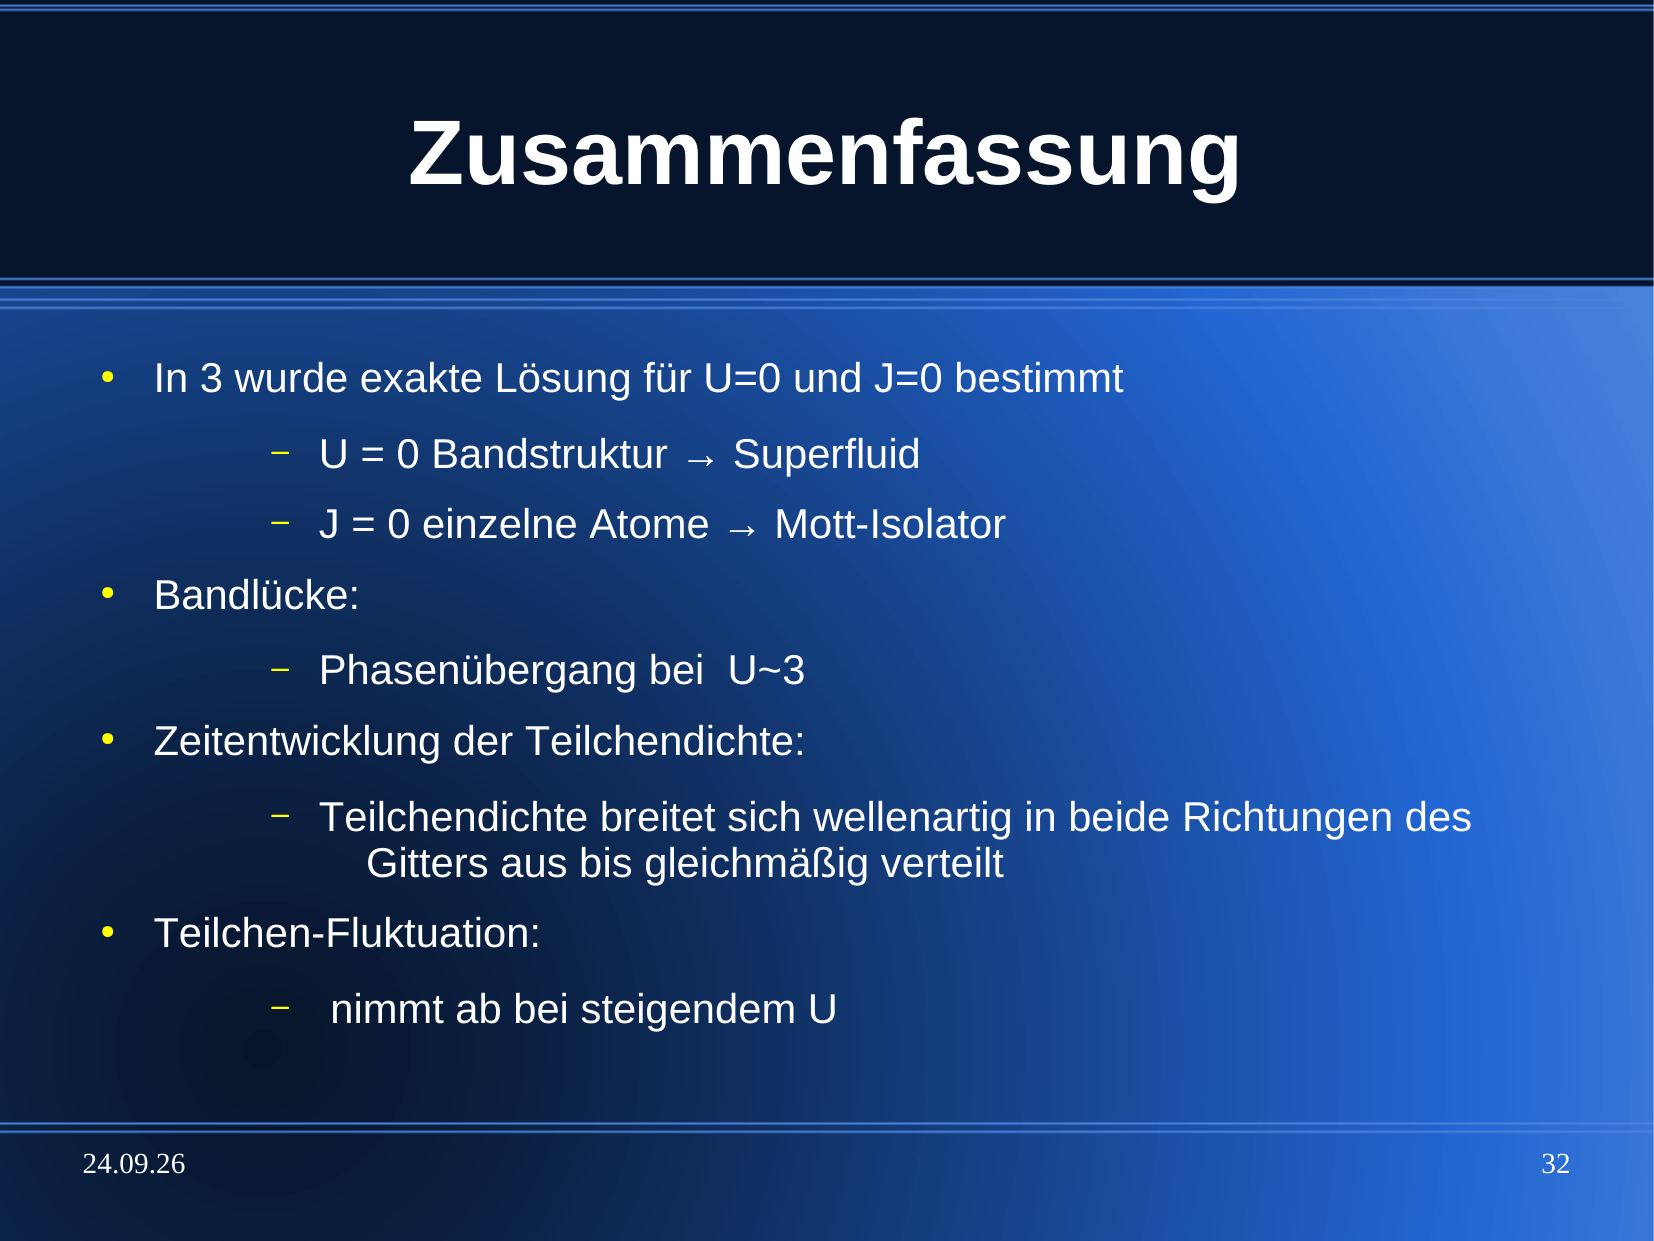

# Zusammenfassung
In 3 wurde exakte Lösung für U=0 und J=0 bestimmt
U = 0 Bandstruktur → Superfluid
J = 0 einzelne Atome → Mott-Isolator
Bandlücke:
Phasenübergang bei U~3
Zeitentwicklung der Teilchendichte:
Teilchendichte breitet sich wellenartig in beide Richtungen des Gitters aus bis gleichmäßig verteilt
Teilchen-Fluktuation:
 nimmt ab bei steigendem U
32